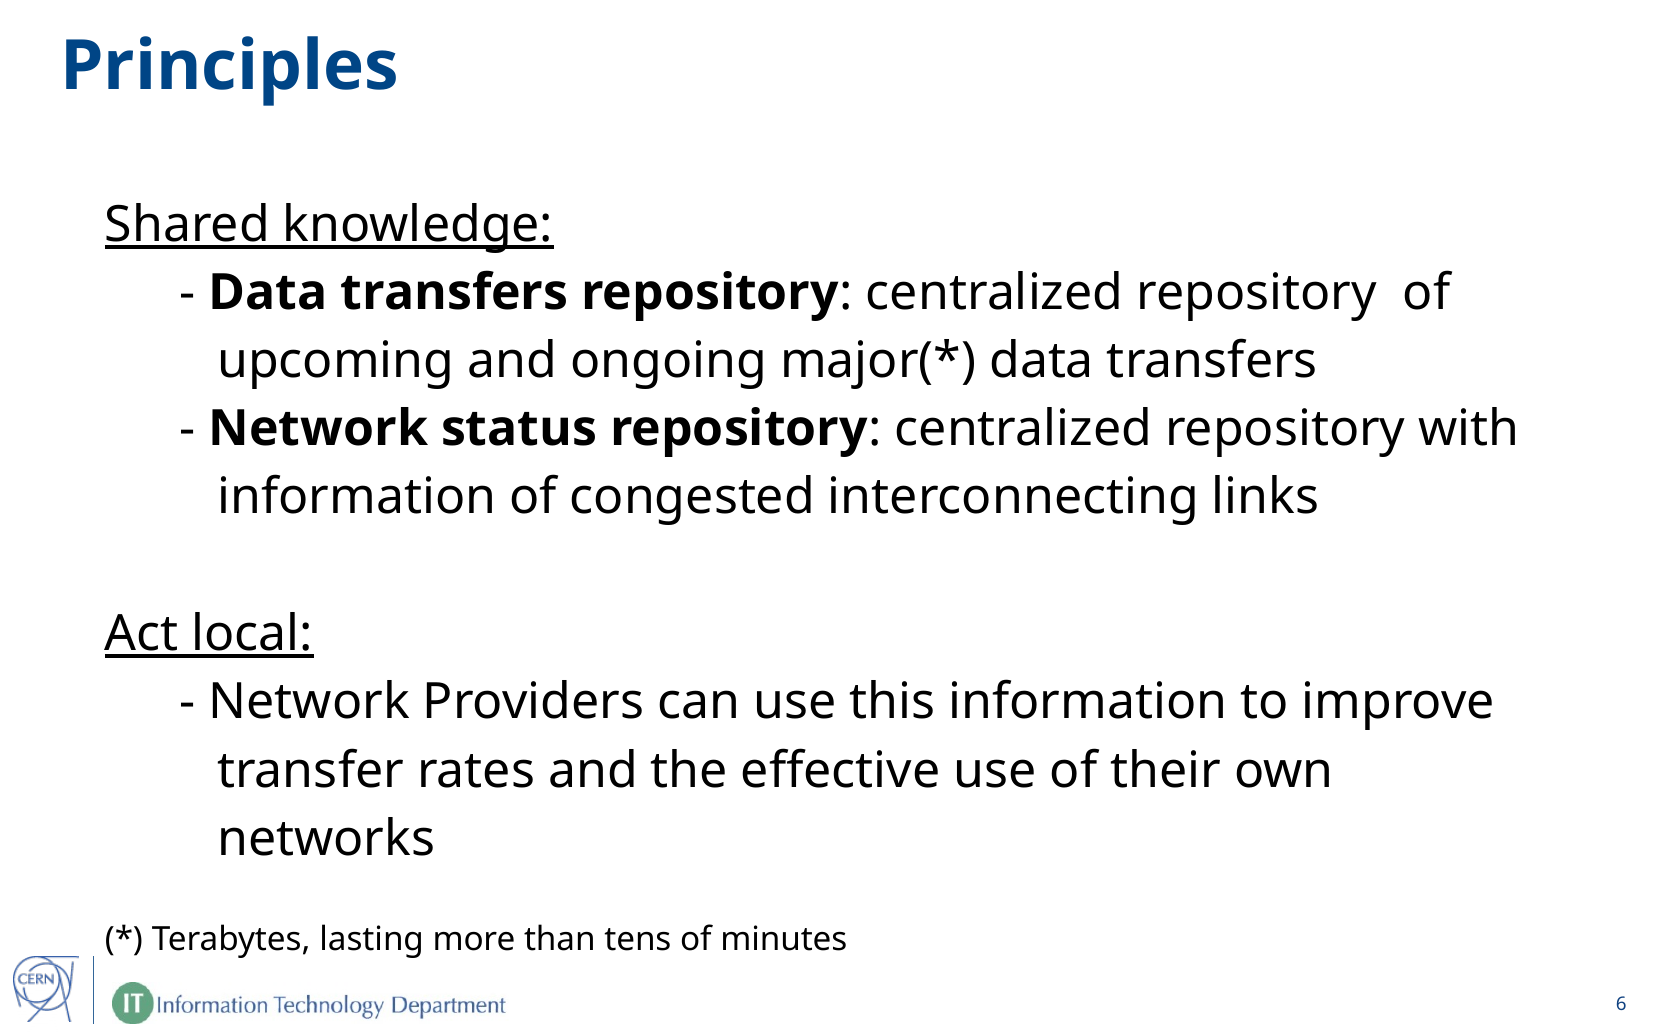

# Principles
Shared knowledge:
- Data transfers repository: centralized repository of upcoming and ongoing major(*) data transfers
- Network status repository: centralized repository with information of congested interconnecting links
Act local:
- Network Providers can use this information to improve transfer rates and the effective use of their own networks
(*) Terabytes, lasting more than tens of minutes